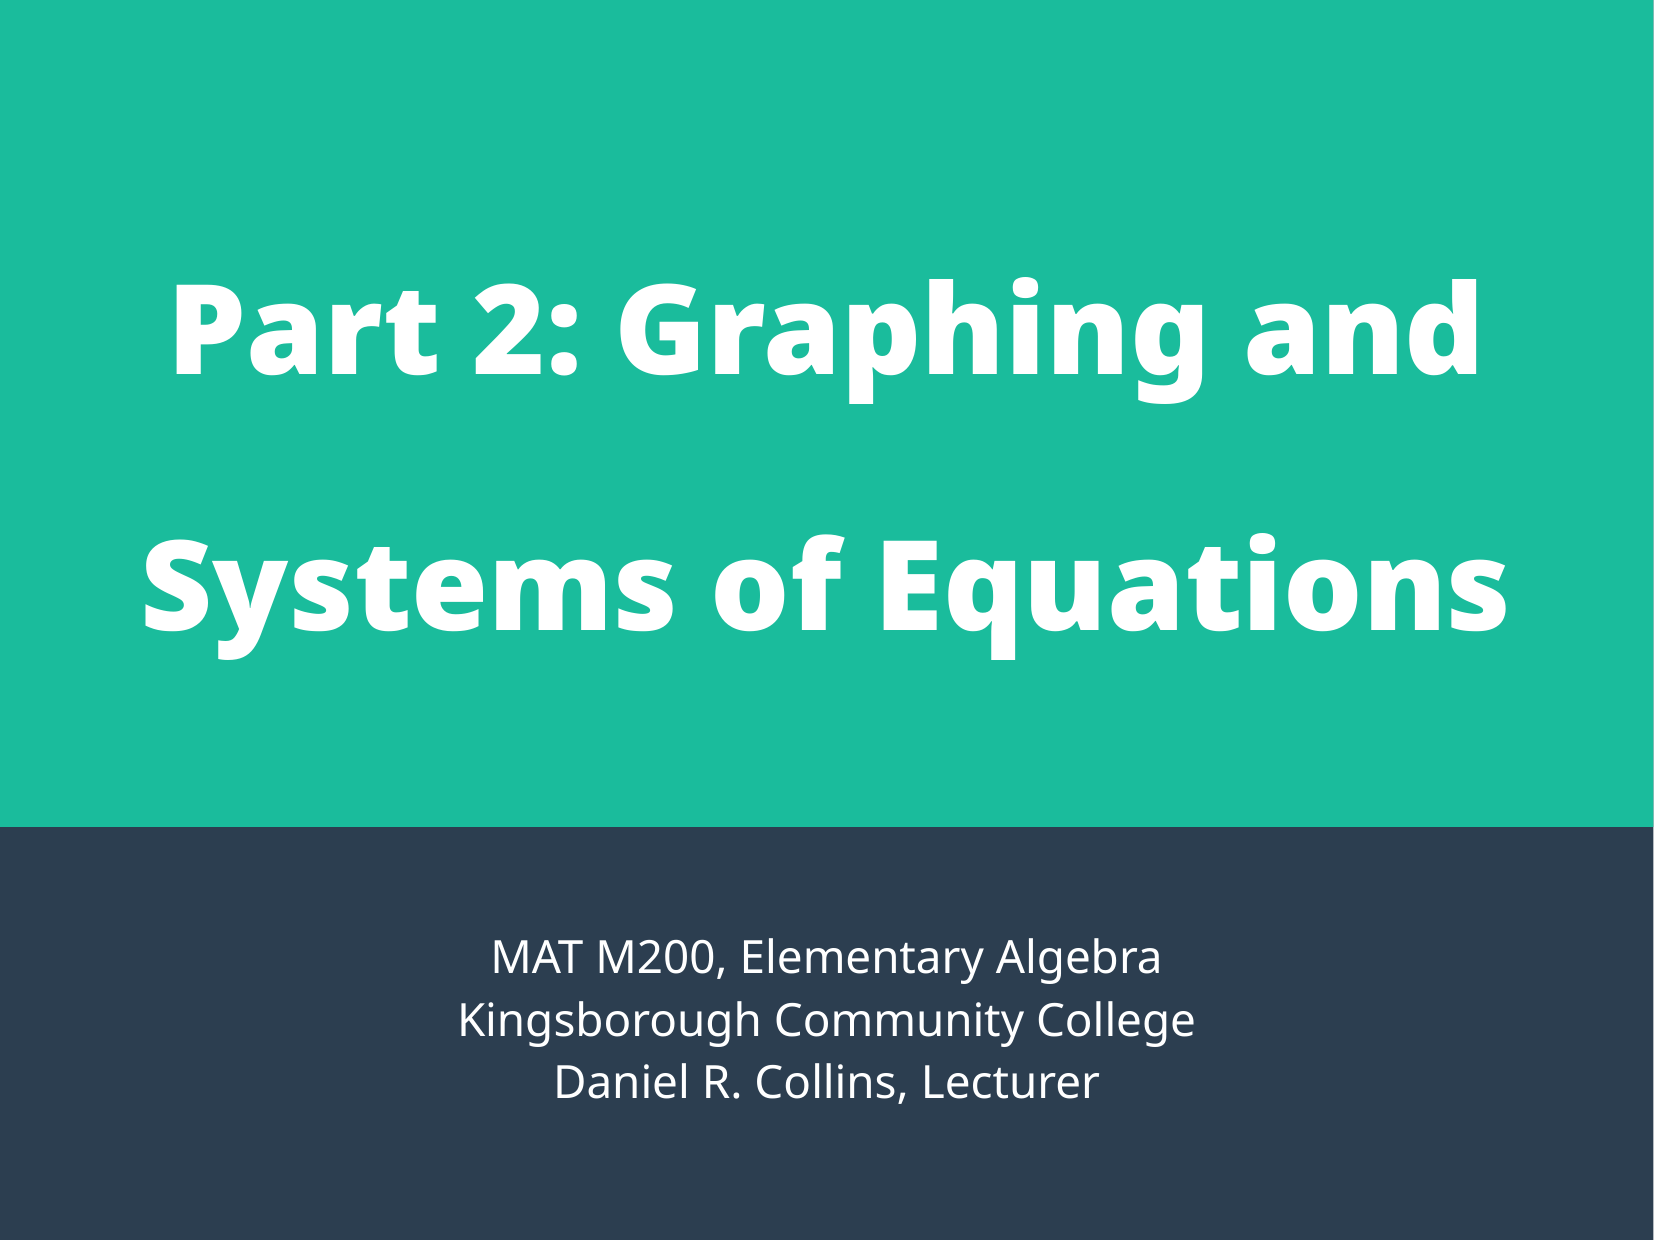

# Part 2: Graphing and Systems of Equations
MAT M200, Elementary Algebra
Kingsborough Community College
Daniel R. Collins, Lecturer